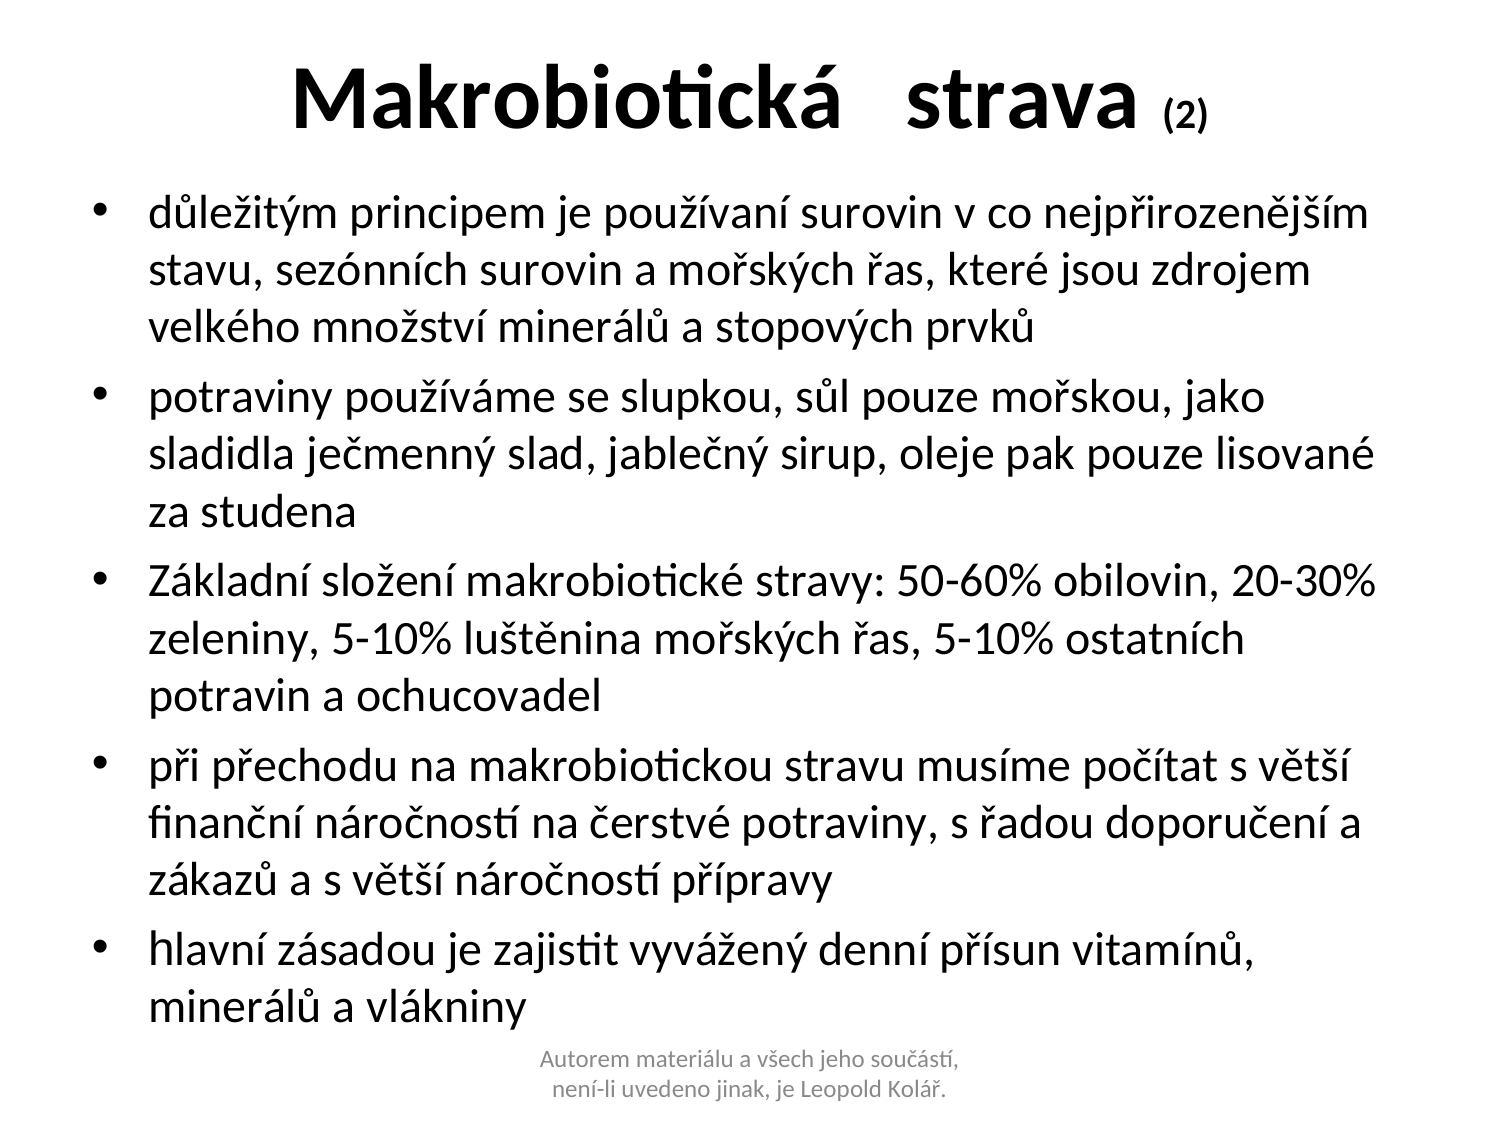

# Makrobiotická strava (2)
důležitým principem je používaní surovin v co nejpřirozenějším stavu, sezónních surovin a mořských řas, které jsou zdrojem velkého množství minerálů a stopových prvků
potraviny používáme se slupkou, sůl pouze mořskou, jako sladidla ječmenný slad, jablečný sirup, oleje pak pouze lisované za studena
Základní složení makrobiotické stravy: 50-60% obilovin, 20-30% zeleniny, 5-10% luštěnina mořských řas, 5-10% ostatních potravin a ochucovadel
při přechodu na makrobiotickou stravu musíme počítat s větší finanční náročností na čerstvé potraviny, s řadou doporučení a zákazů a s větší náročností přípravy
hlavní zásadou je zajistit vyvážený denní přísun vitamínů, minerálů a vlákniny
Autorem materiálu a všech jeho součástí, není-li uvedeno jinak, je Leopold Kolář.